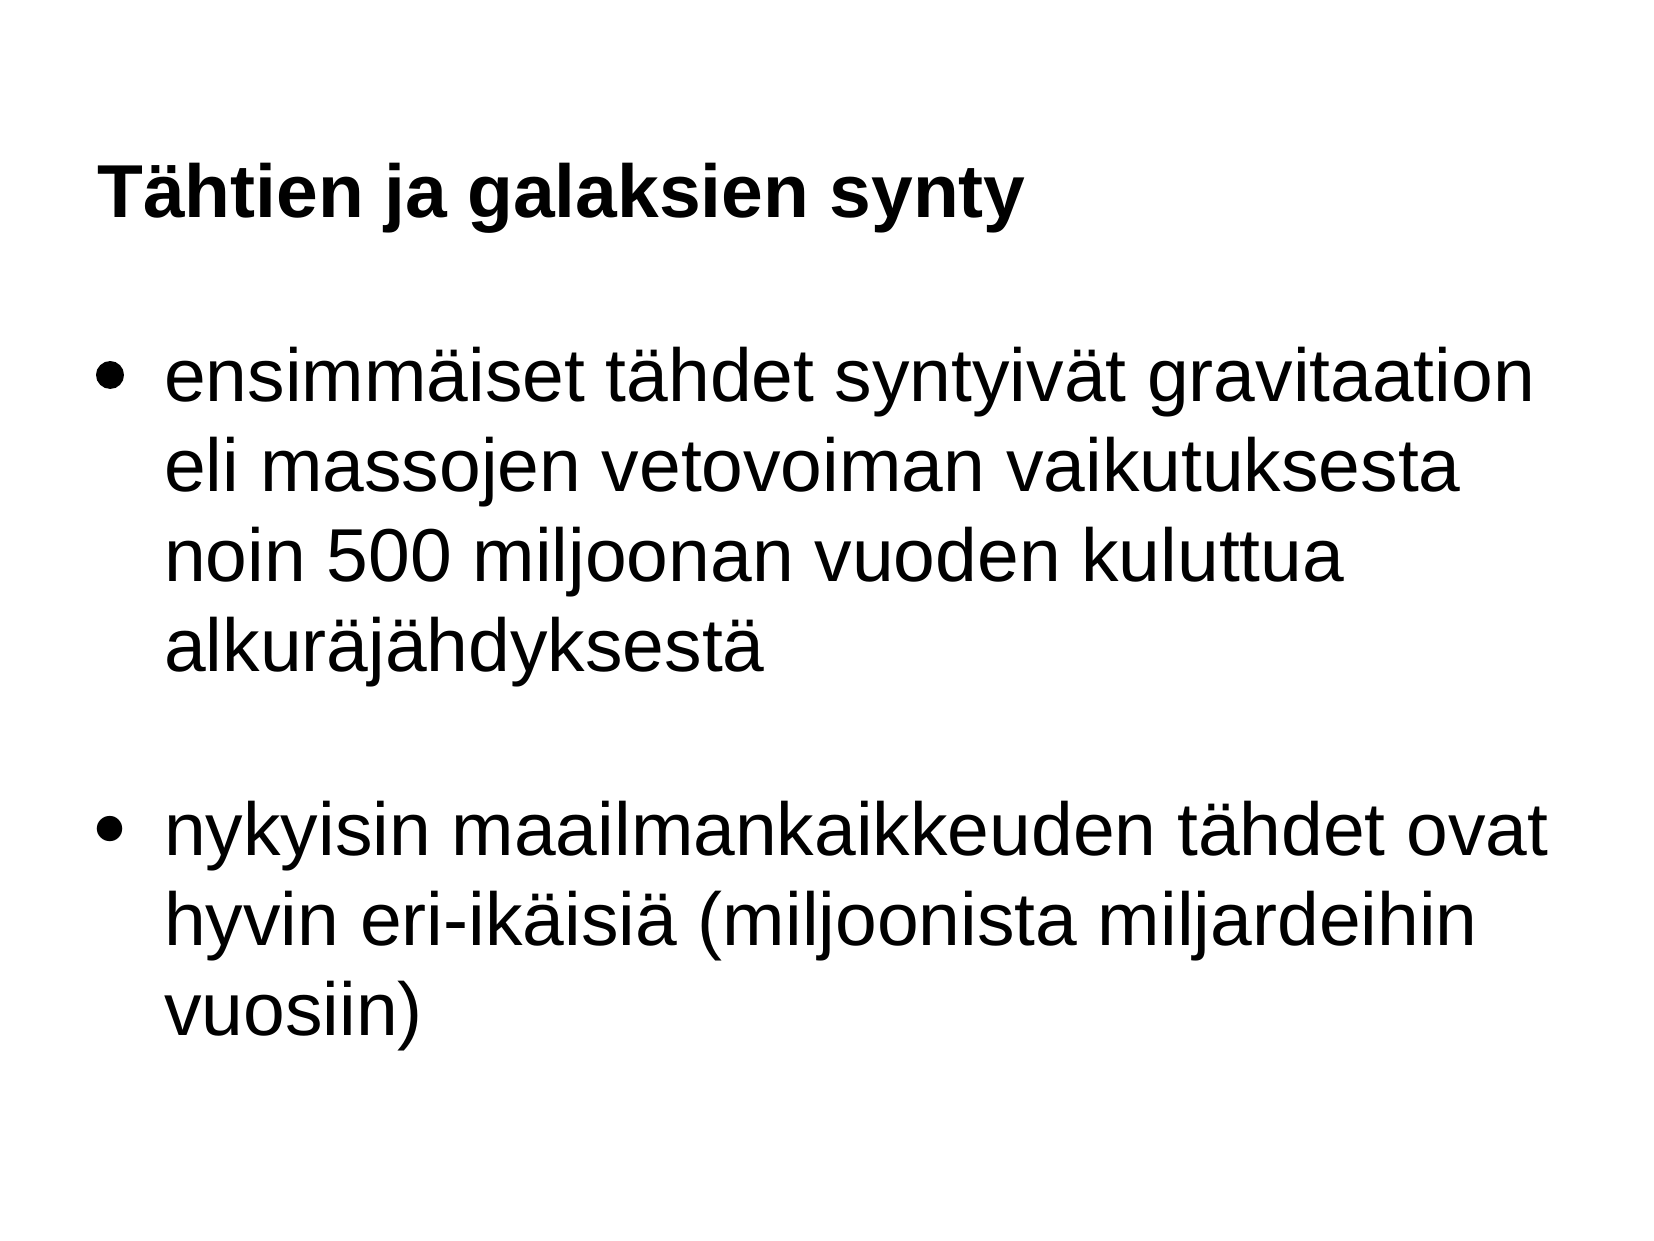

Tähtien ja galaksien synty
	ensimmäiset tähdet syntyivät gravitaation eli massojen vetovoiman vaikutuksesta
noin 500 miljoonan vuoden kuluttua
alkuräjähdyksestä
	nykyisin maailmankaikkeuden tähdet ovat hyvin eri-ikäisiä (miljoonista miljardeihin
vuosiin)